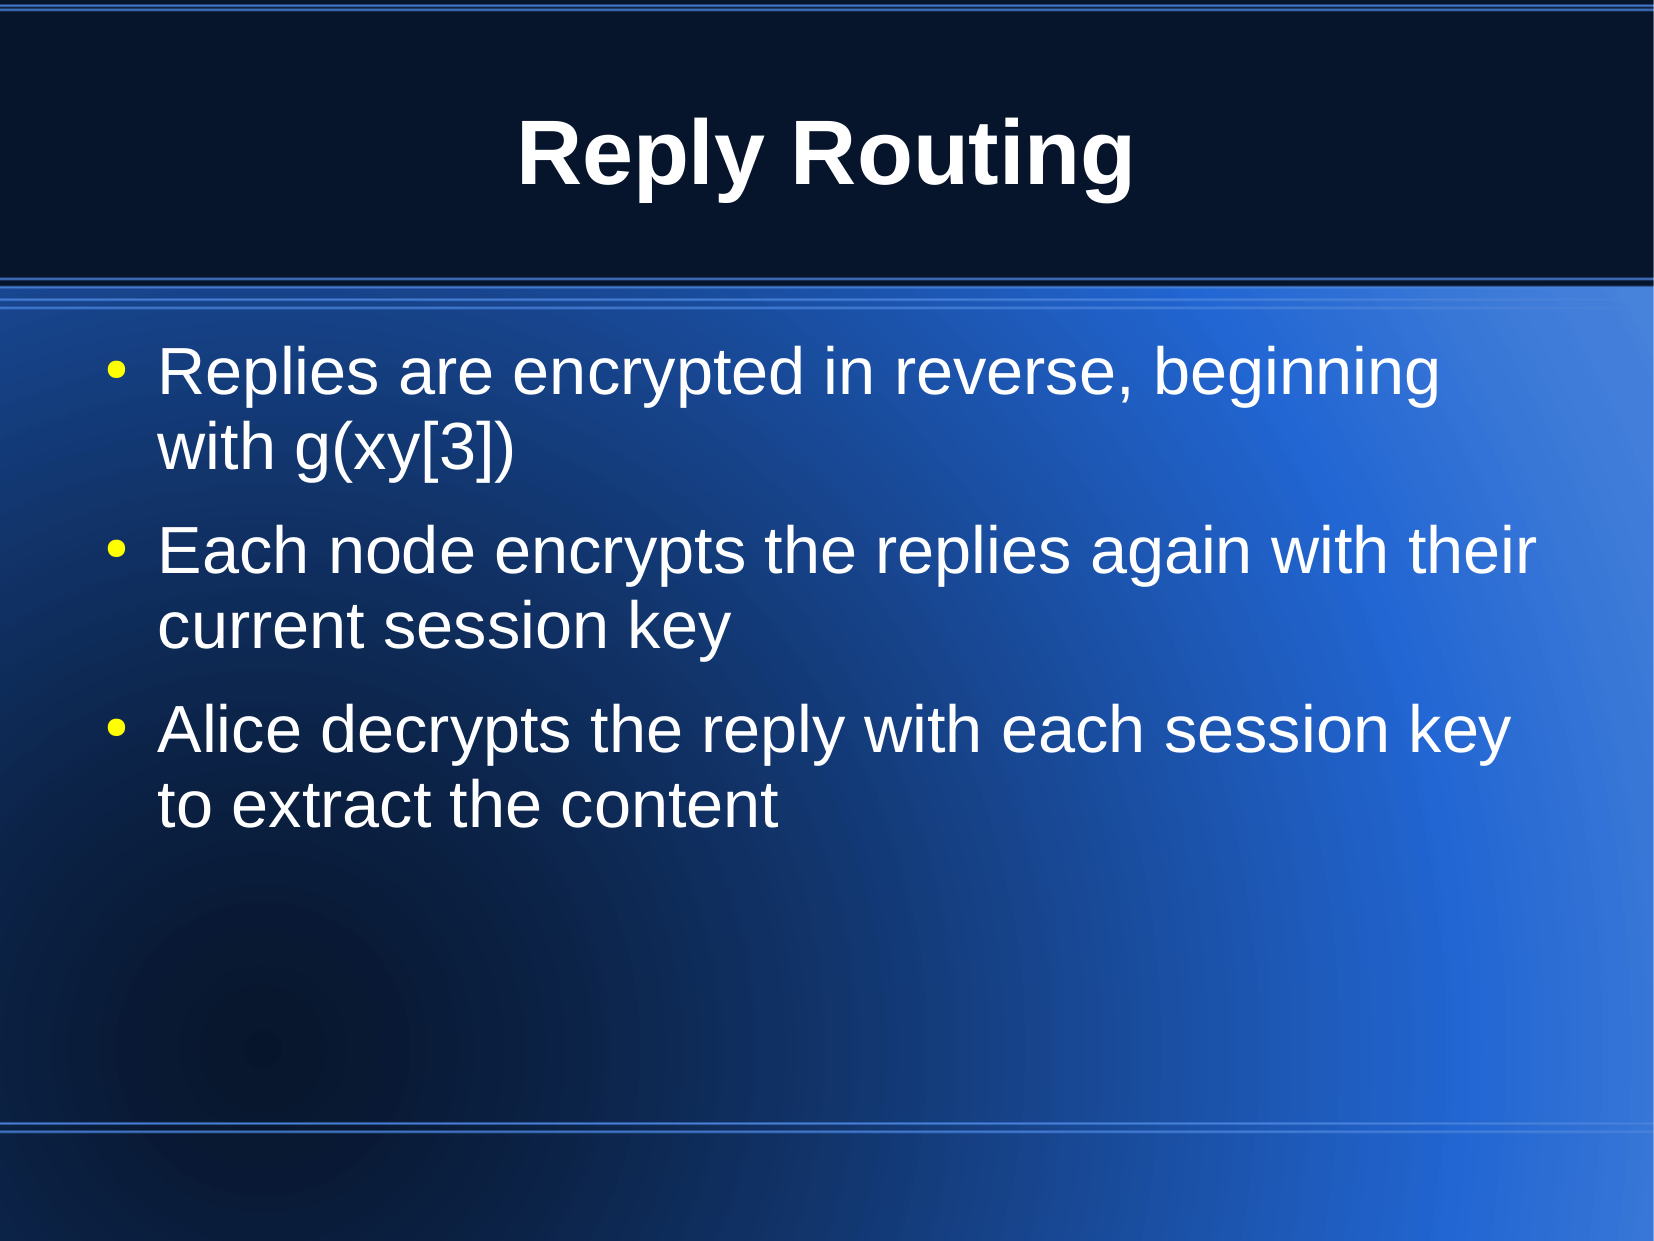

# Reply Routing
Replies are encrypted in reverse, beginning with g(xy[3])
Each node encrypts the replies again with their current session key
Alice decrypts the reply with each session key to extract the content